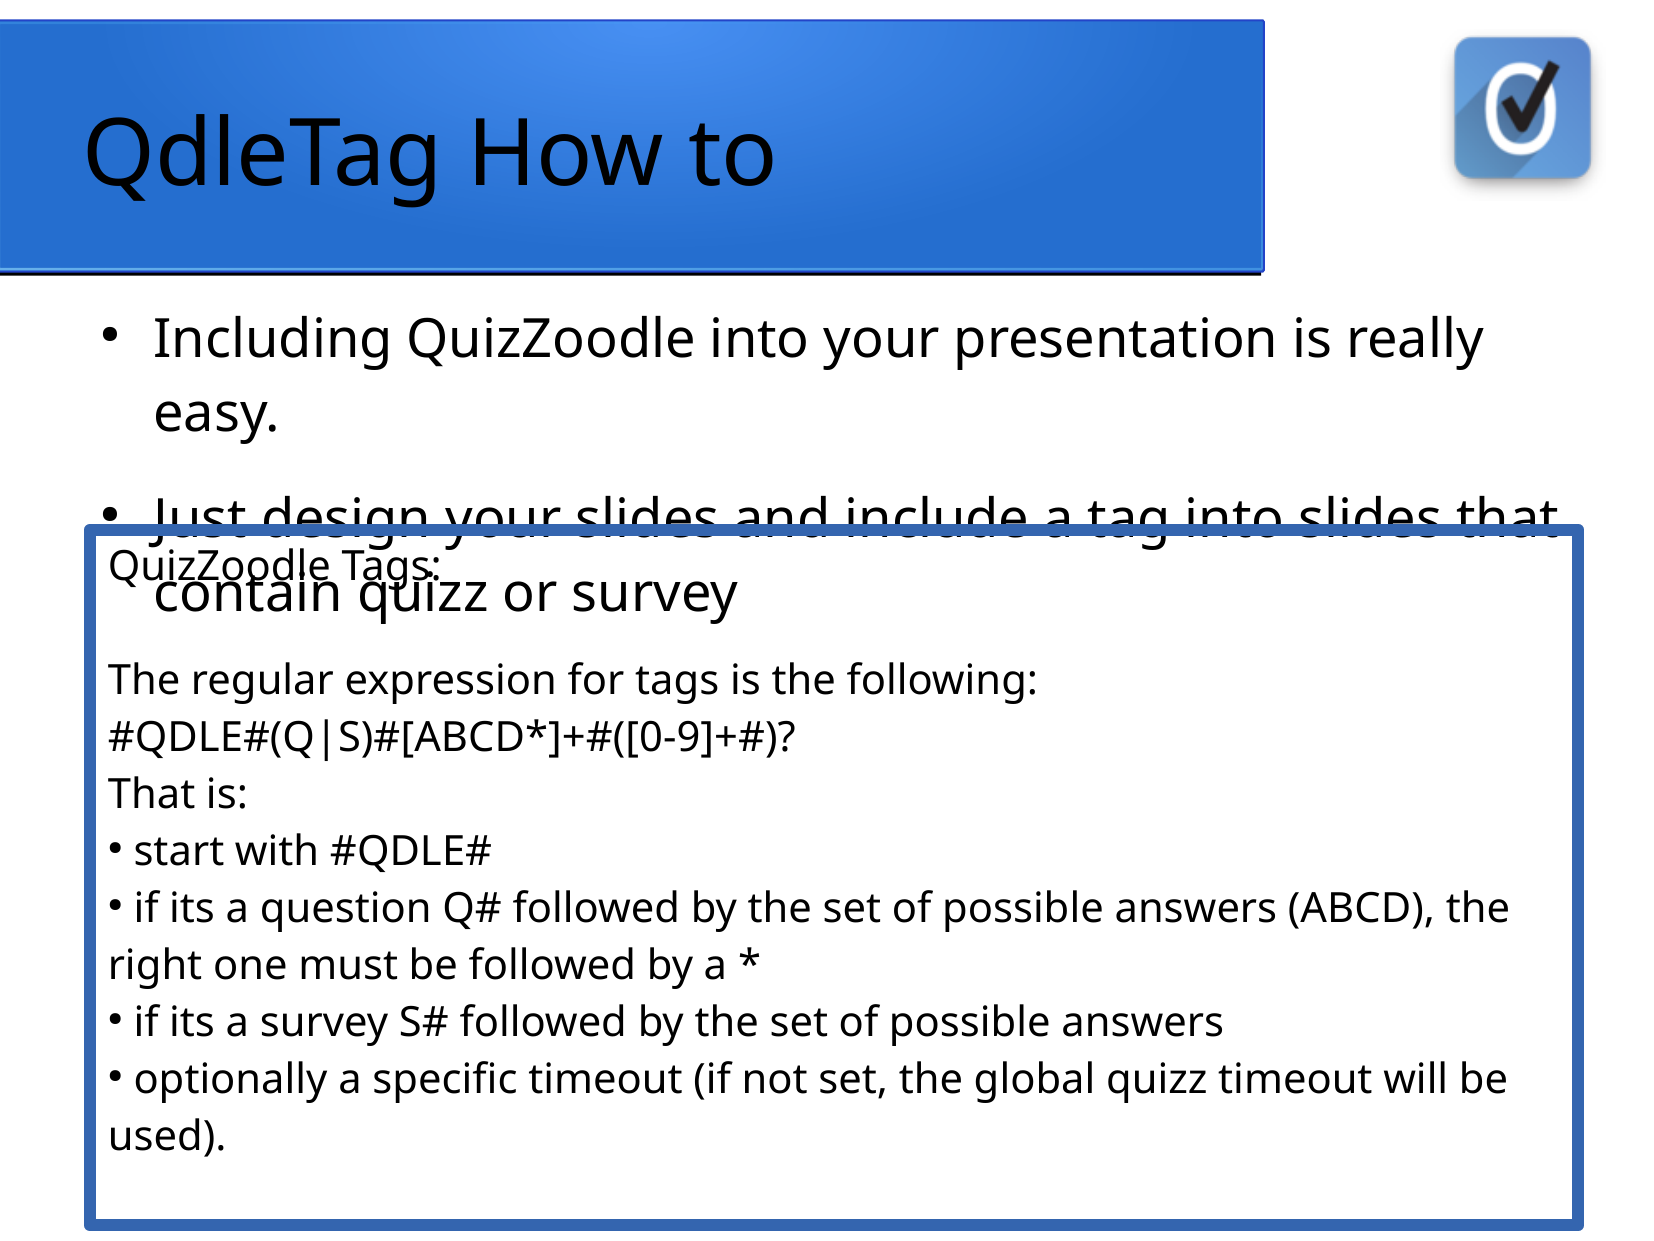

# QdleTag How to
Including QuizZoodle into your presentation is really easy.
Just design your slides and include a tag into slides that contain quizz or survey
QuizZoodle Tags:
The regular expression for tags is the following:
#QDLE#(Q|S)#[ABCD*]+#([0-9]+#)?
That is:
 start with #QDLE#
 if its a question Q# followed by the set of possible answers (ABCD), the right one must be followed by a *
 if its a survey S# followed by the set of possible answers
 optionally a specific timeout (if not set, the global quizz timeout will be used).